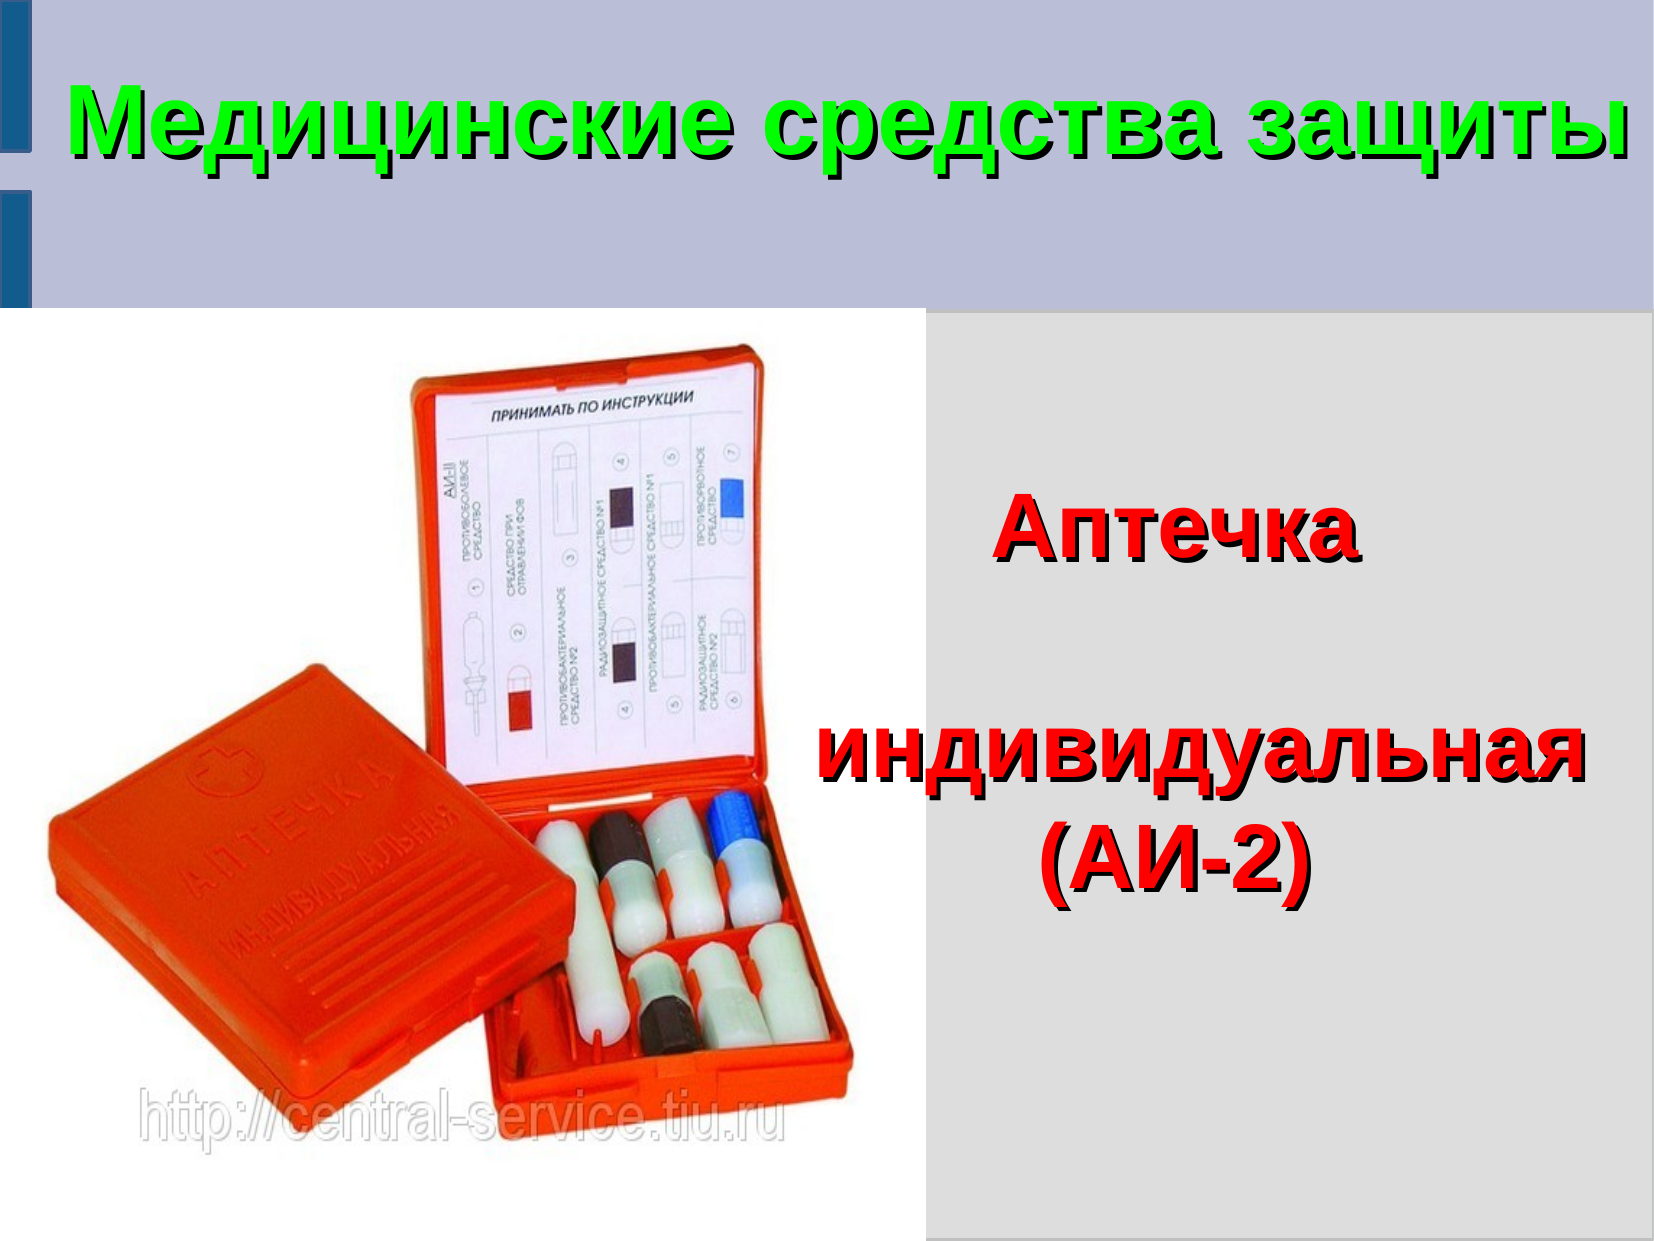

# Медицинские средства защиты
Аптечка
 индивидуальная
(АИ-2)